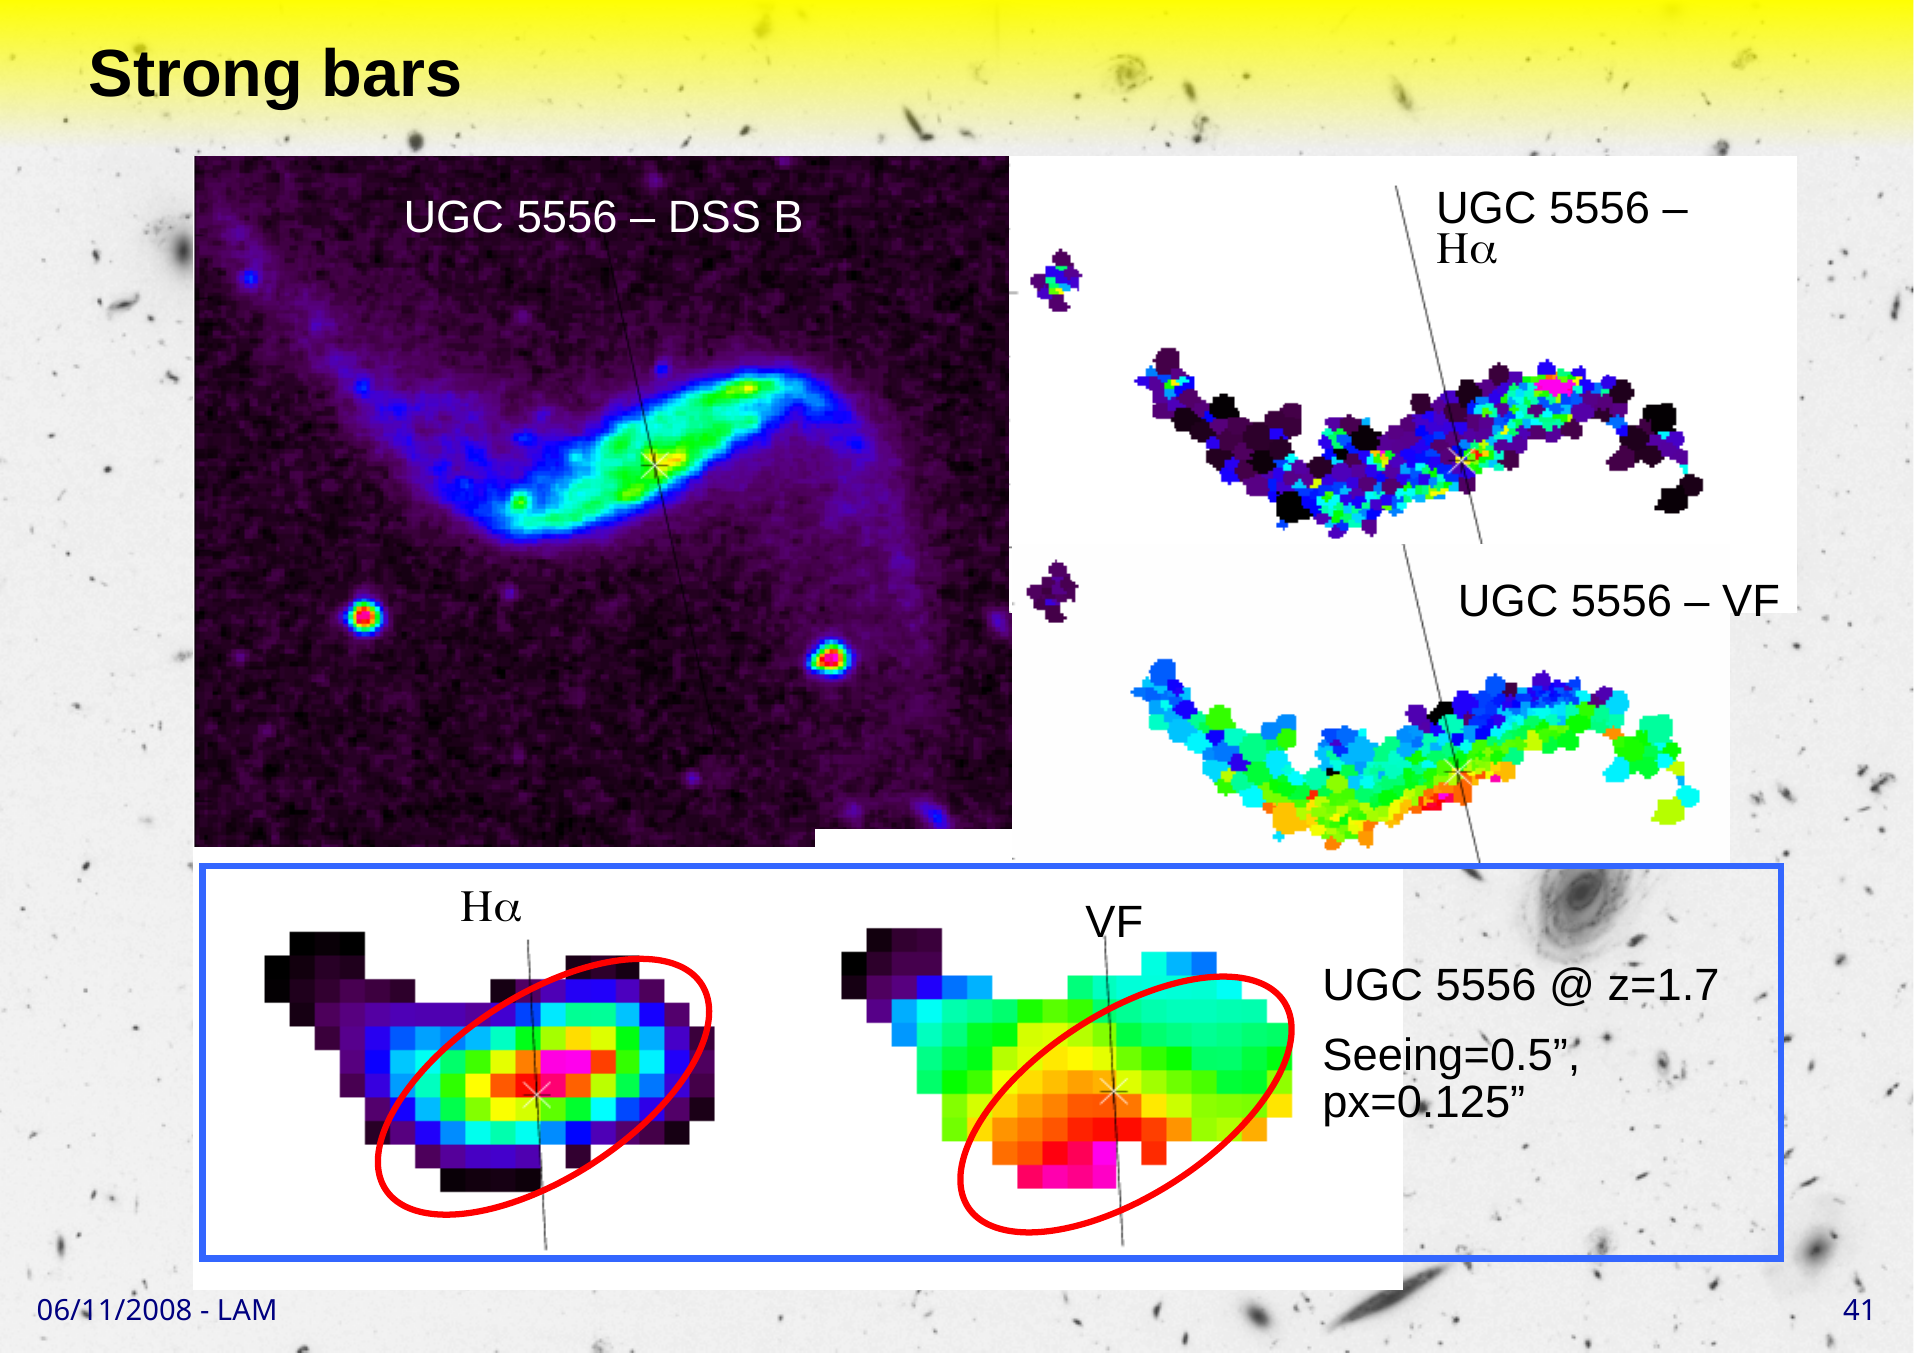

# Strong bars
UGC 5556 – Hα
UGC 5556 – DSS B
UGC 5556 – VF
Hα
VF
UGC 5556 @ z=1.7
Seeing=0.5”, px=0.125”
41
06/11/2008 - LAM